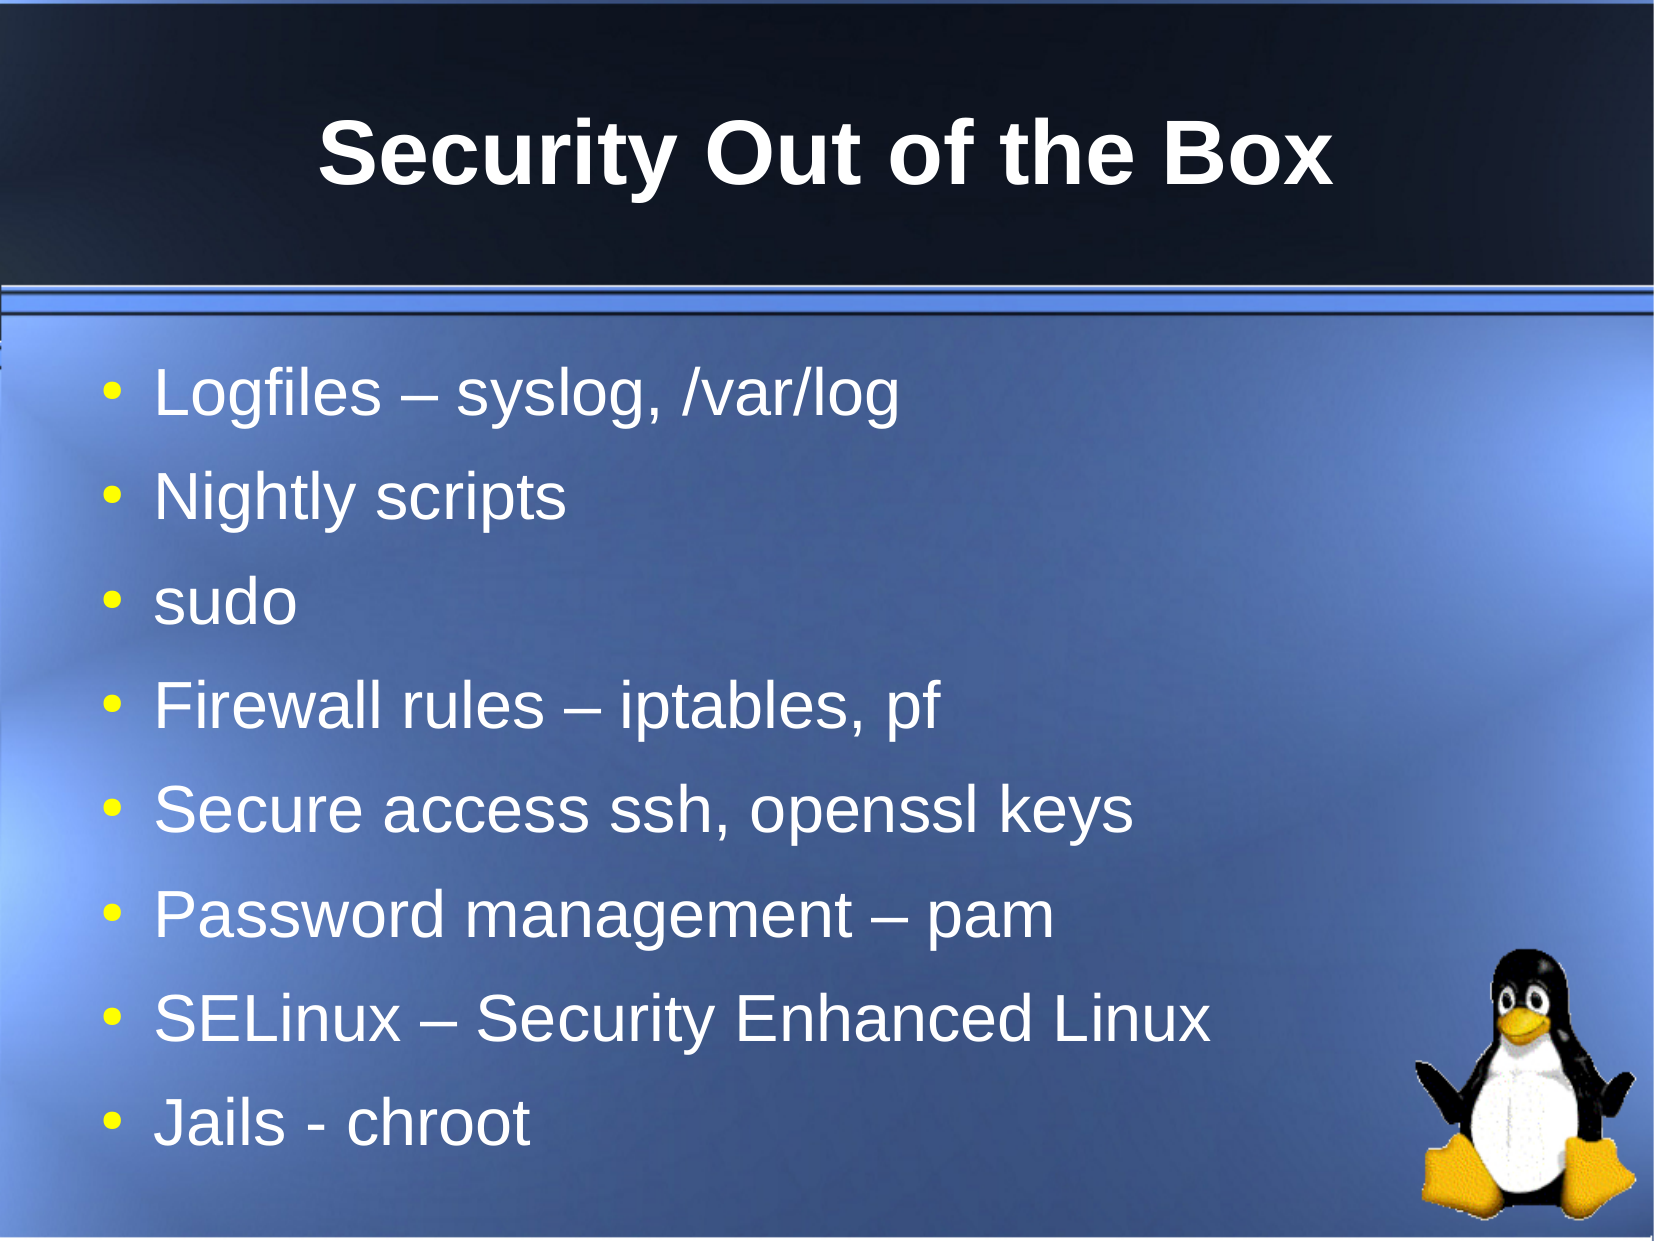

# Security Out of the Box
Logfiles – syslog, /var/log
Nightly scripts
sudo
Firewall rules – iptables, pf
Secure access ssh, openssl keys
Password management – pam
SELinux – Security Enhanced Linux
Jails - chroot